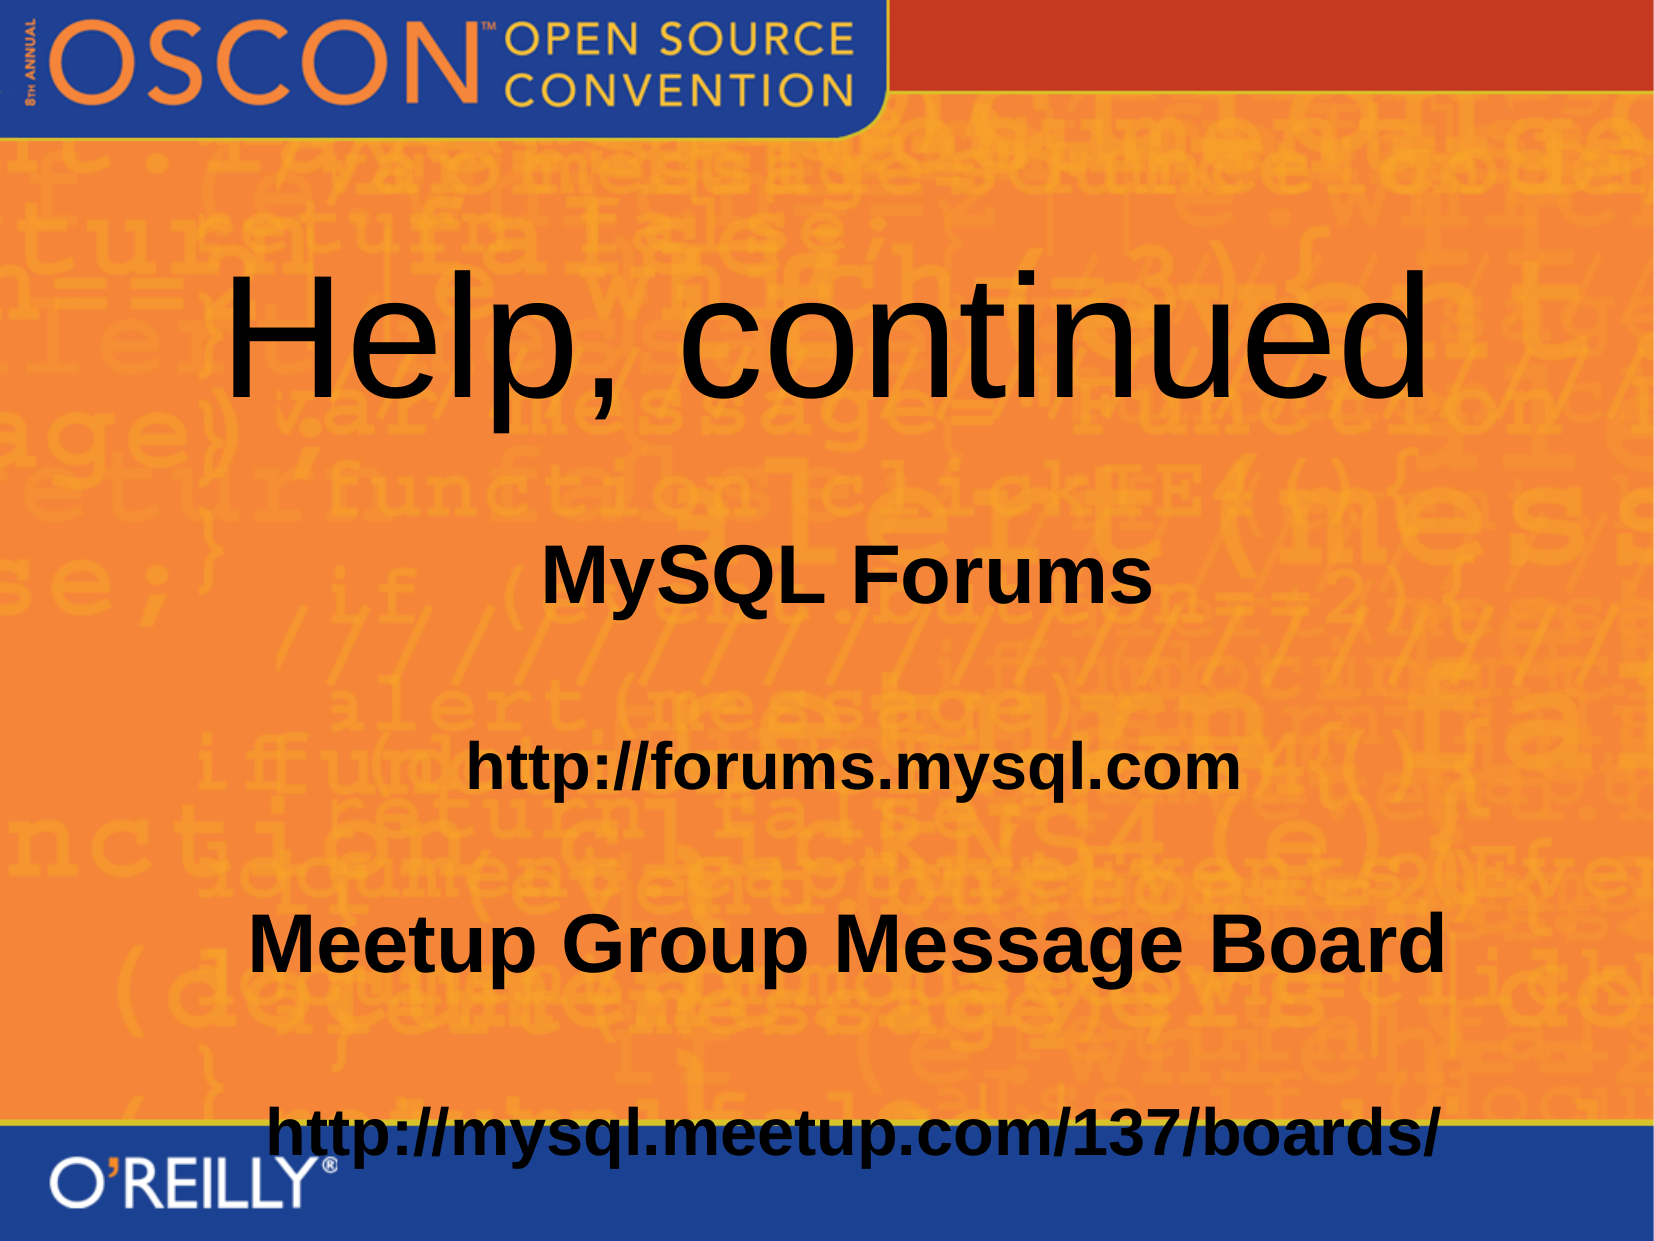

# Help, continued
MySQL Forums
http://forums.mysql.com
Meetup Group Message Board
http://mysql.meetup.com/137/boards/